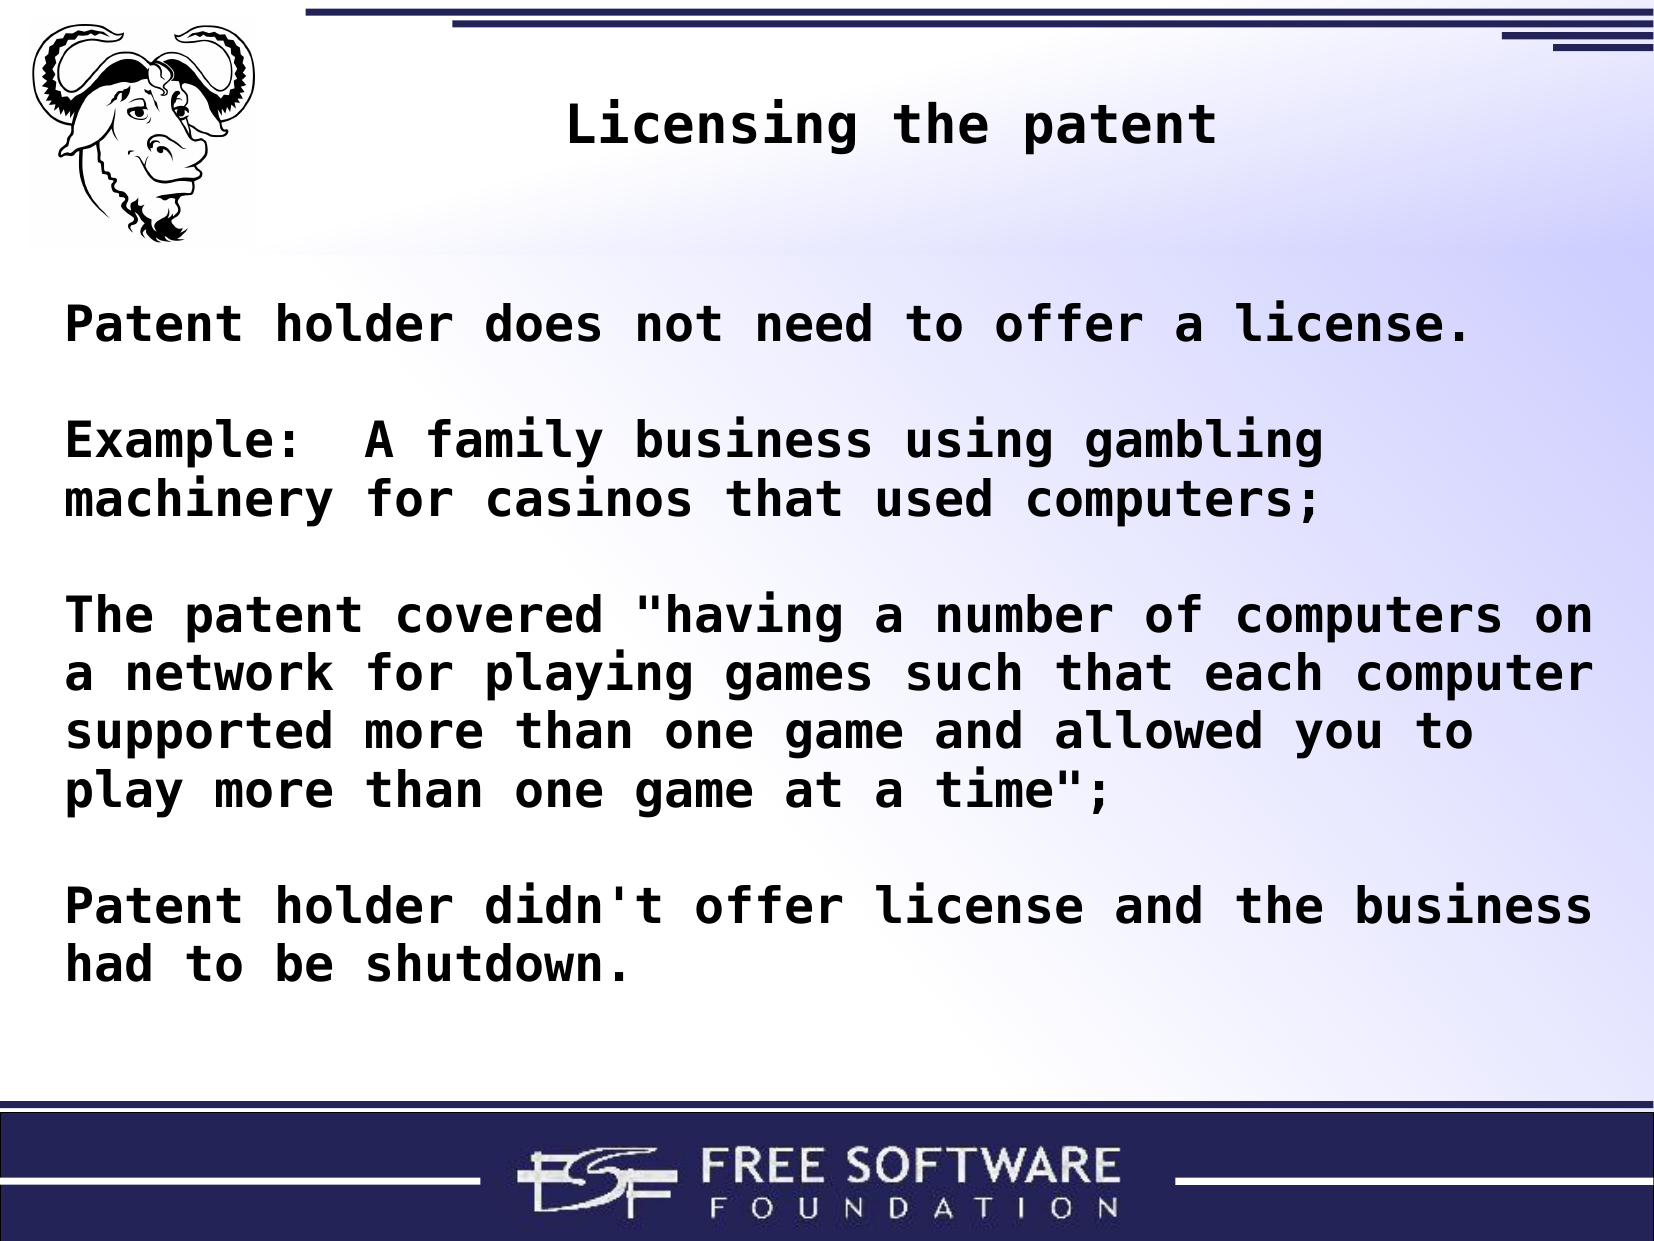

Licensing the patent
Patent holder does not need to offer a license.
Example:	A family business using gambling machinery for casinos that used computers;
The patent covered "having a number of computers on a network for playing games such that each computer supported more than one game and allowed you to play more than one game at a time";
Patent holder didn't offer license and the business had to be shutdown.